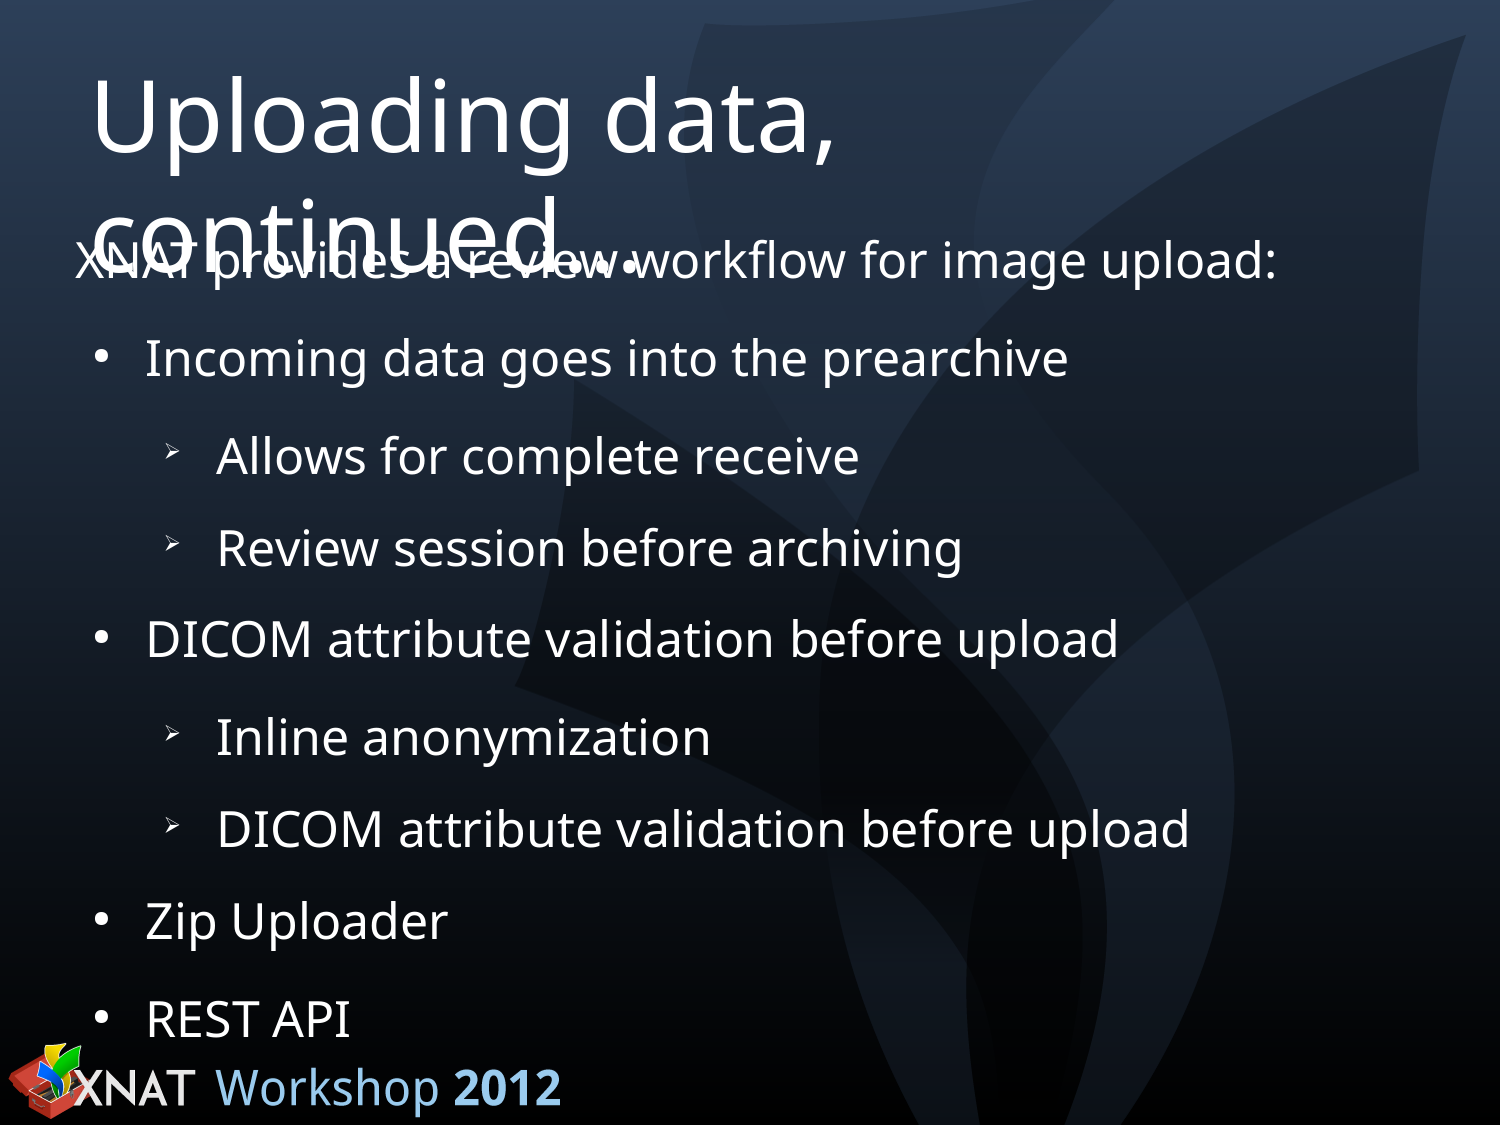

# Uploading data, continued...
XNAT provides a review workflow for image upload:
Incoming data goes into the prearchive
Allows for complete receive
Review session before archiving
DICOM attribute validation before upload
Inline anonymization
DICOM attribute validation before upload
Zip Uploader
REST API